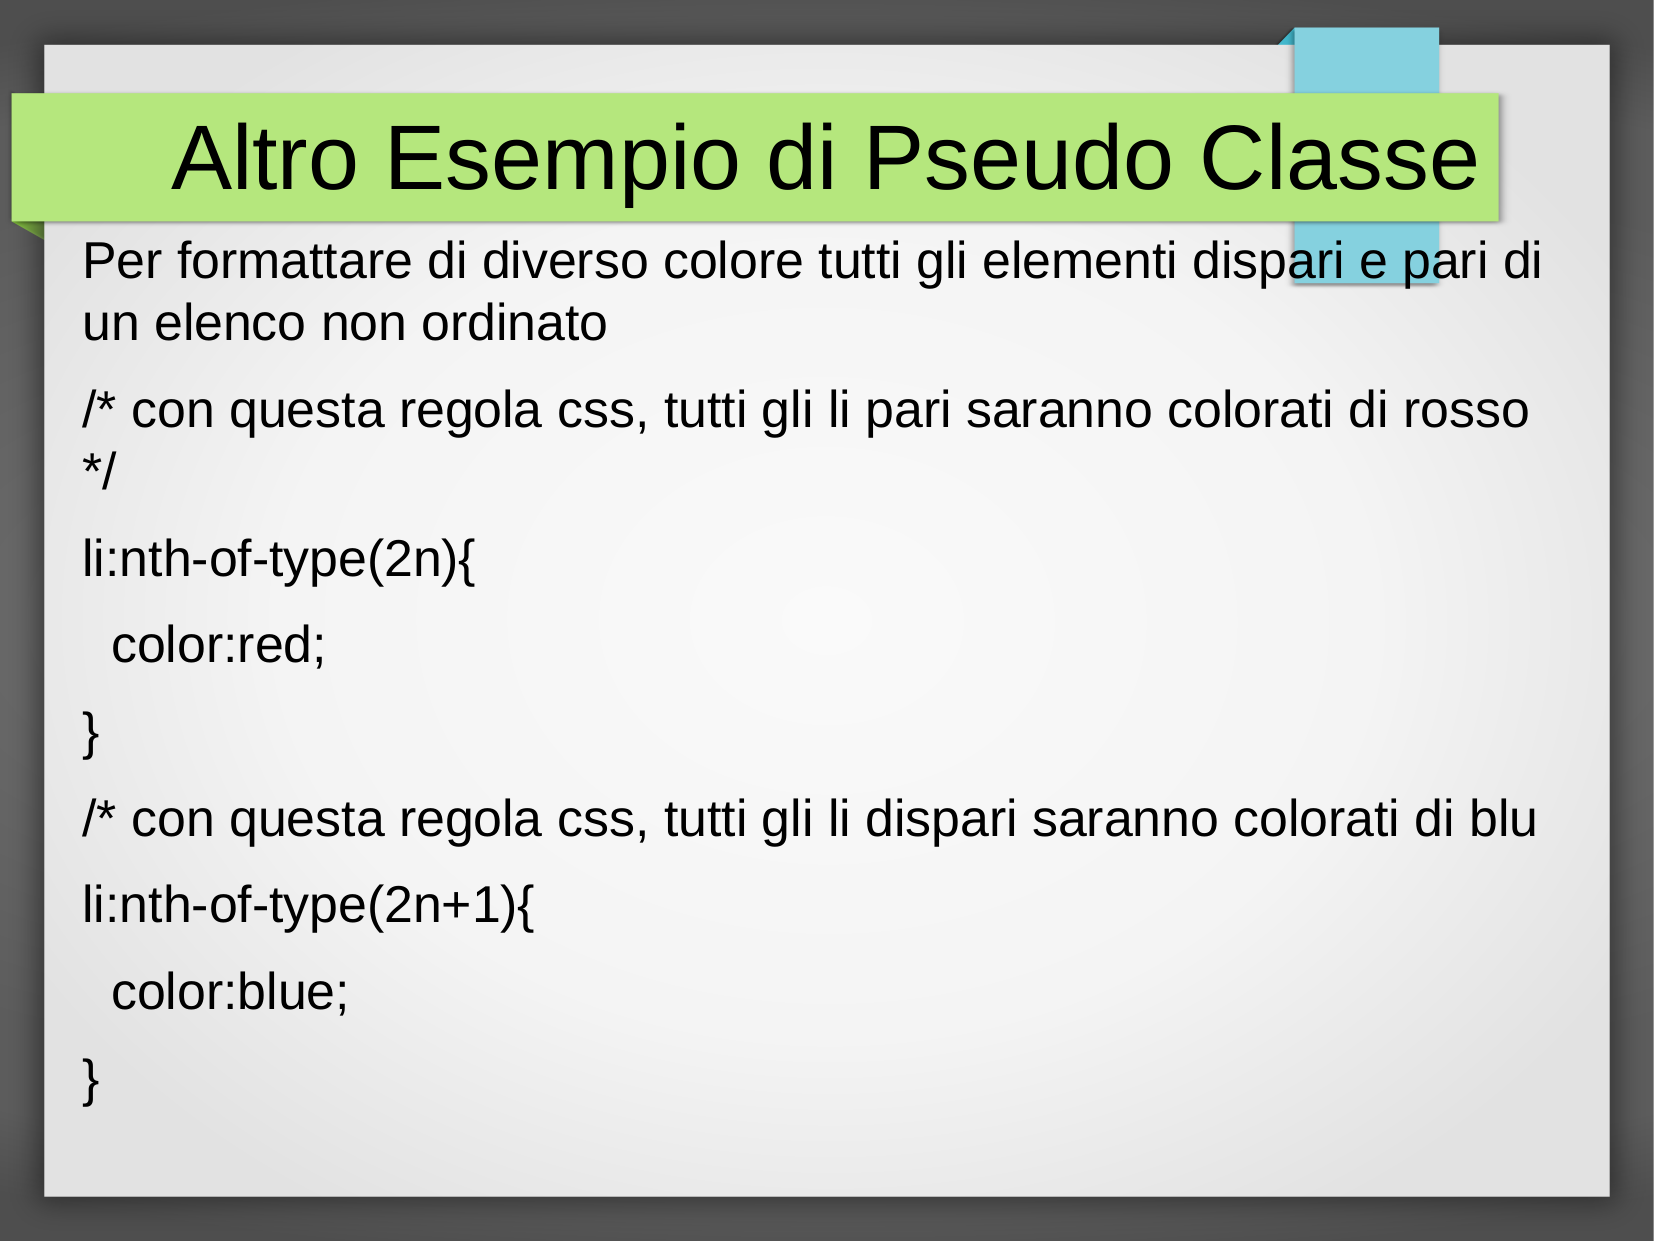

# Altro Esempio di Pseudo Classe
Per formattare di diverso colore tutti gli elementi dispari e pari di un elenco non ordinato
/* con questa regola css, tutti gli li pari saranno colorati di rosso */
li:nth-of-type(2n){
 color:red;
}
/* con questa regola css, tutti gli li dispari saranno colorati di blu
li:nth-of-type(2n+1){
 color:blue;
}